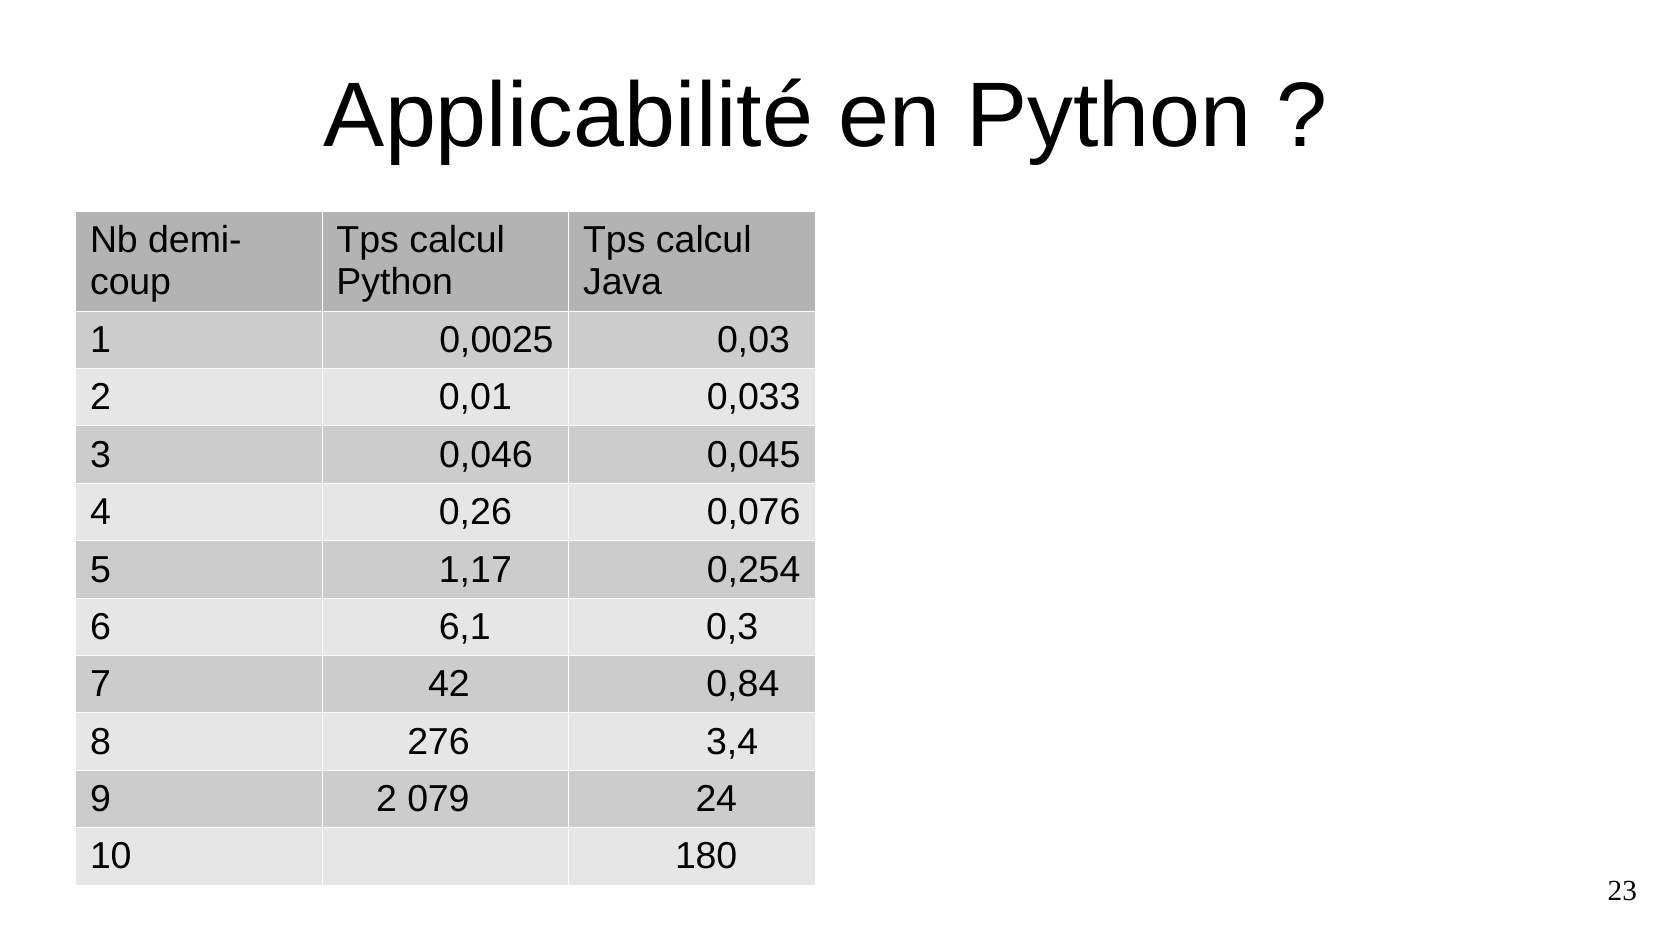

# Applicabilité en Python ?
| Nb demi-coup | Tps calcul Python | Tps calcul Java |
| --- | --- | --- |
| 1 | 0,0025 | 0,03 |
| 2 | 0,01 | 0,033 |
| 3 | 0,046 | 0,045 |
| 4 | 0,26 | 0,076 |
| 5 | 1,17 | 0,254 |
| 6 | 6,1 | 0,3 |
| 7 | 42 | 0,84 |
| 8 | 276 | 3,4 |
| 9 | 2 079 | 24 |
| 10 | | 180 |
23